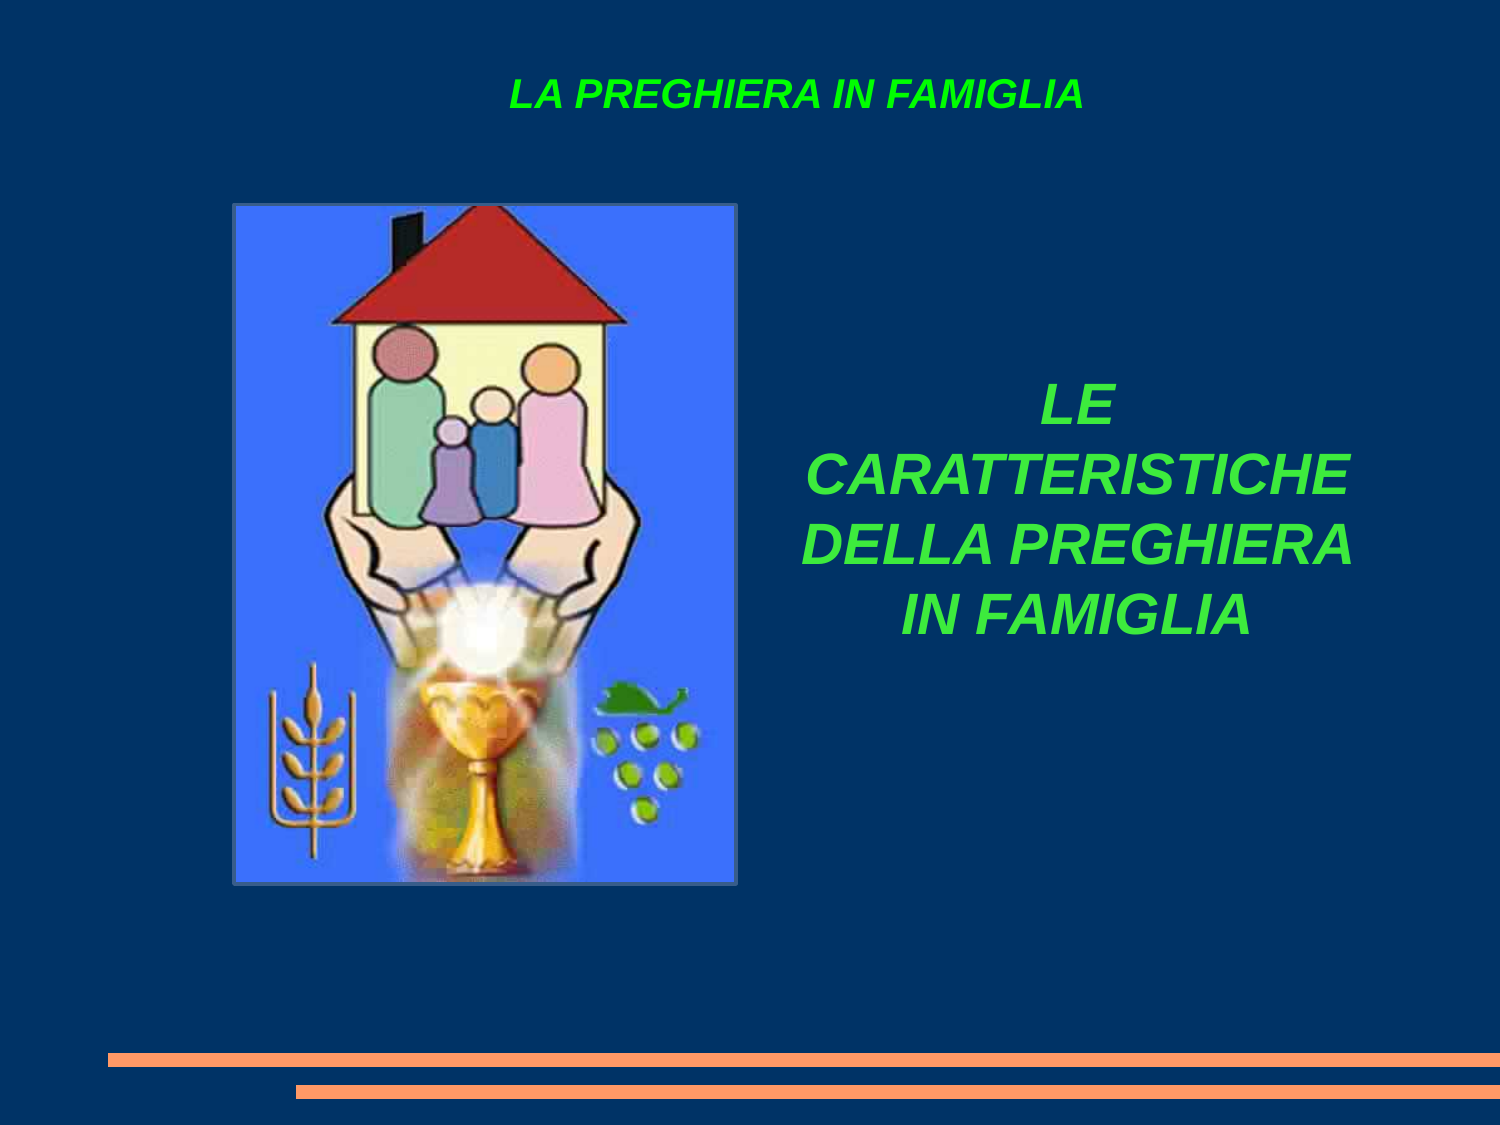

LA PREGHIERA IN FAMIGLIA
LE CARATTERISTICHE DELLA PREGHIERA IN FAMIGLIA